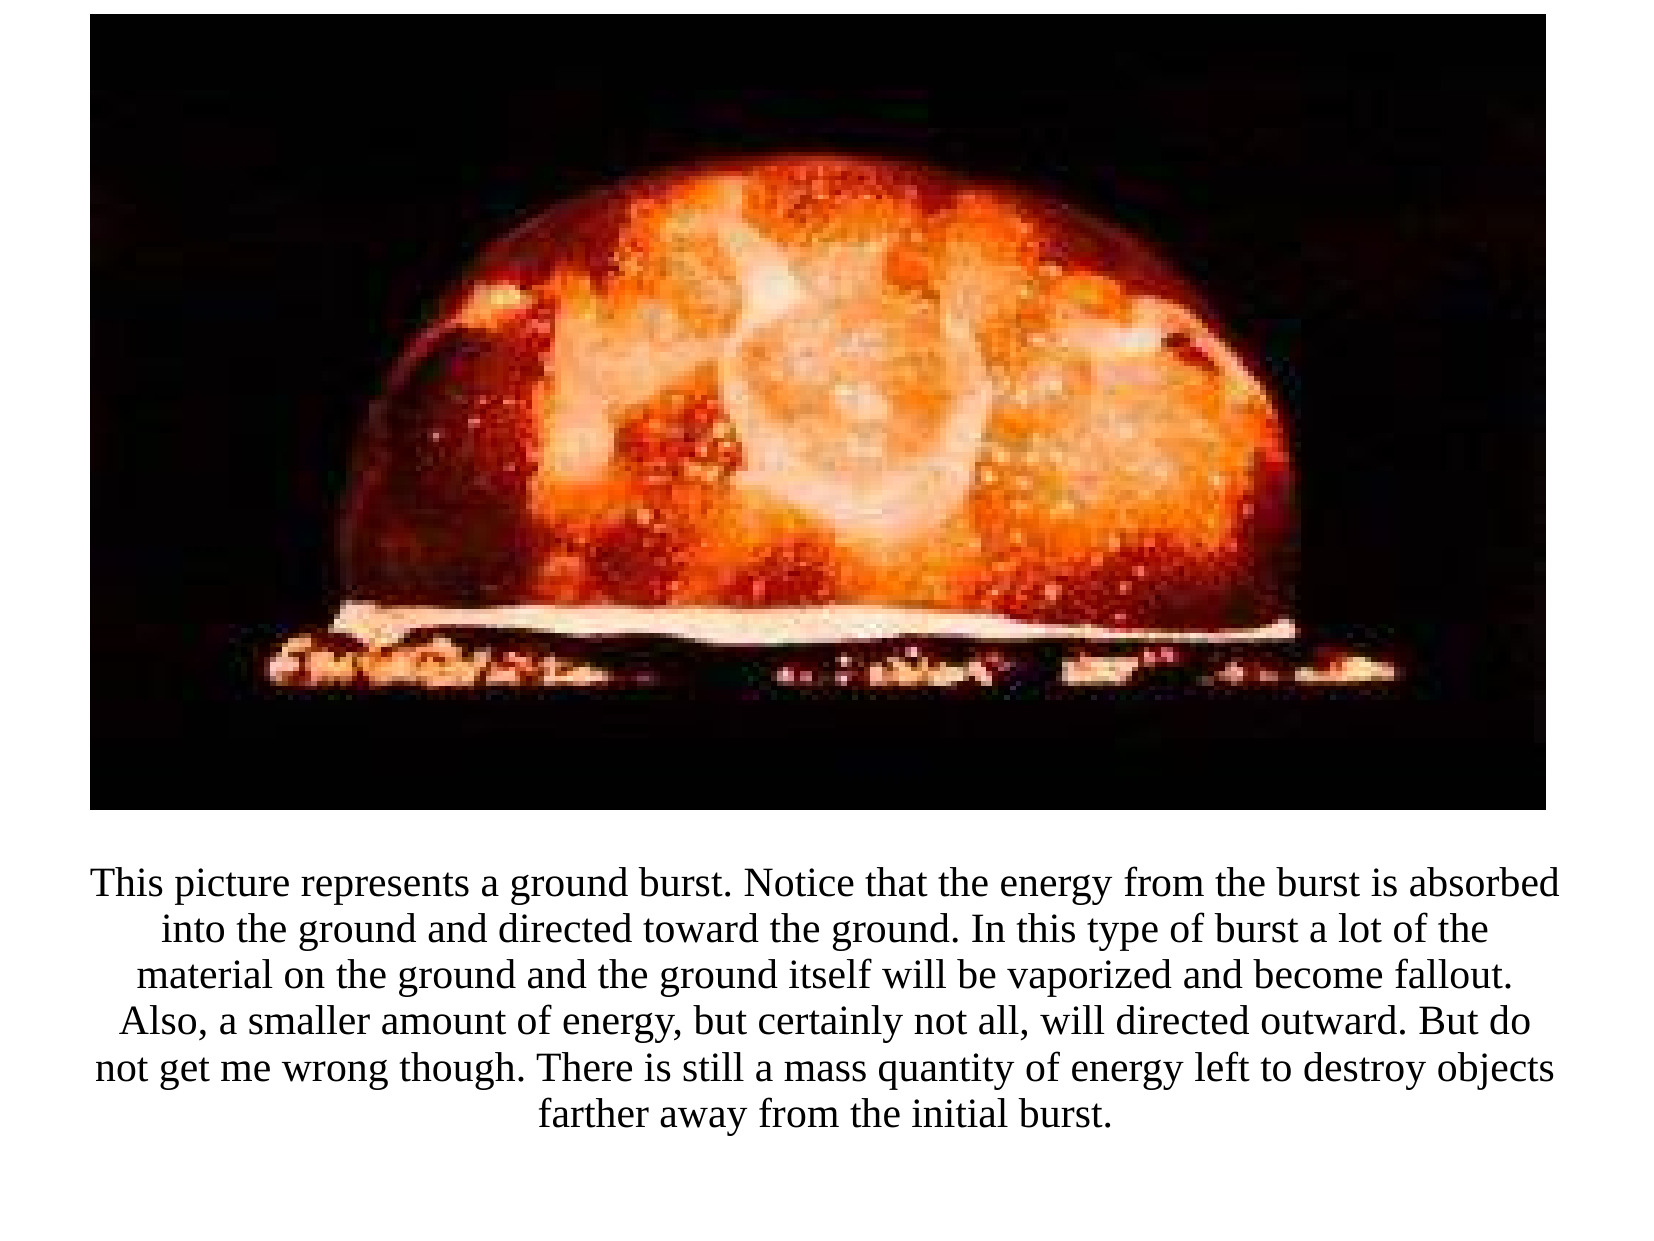

This picture represents a ground burst. Notice that the energy from the burst is absorbed into the ground and directed toward the ground. In this type of burst a lot of the material on the ground and the ground itself will be vaporized and become fallout. Also, a smaller amount of energy, but certainly not all, will directed outward. But do not get me wrong though. There is still a mass quantity of energy left to destroy objects farther away from the initial burst.